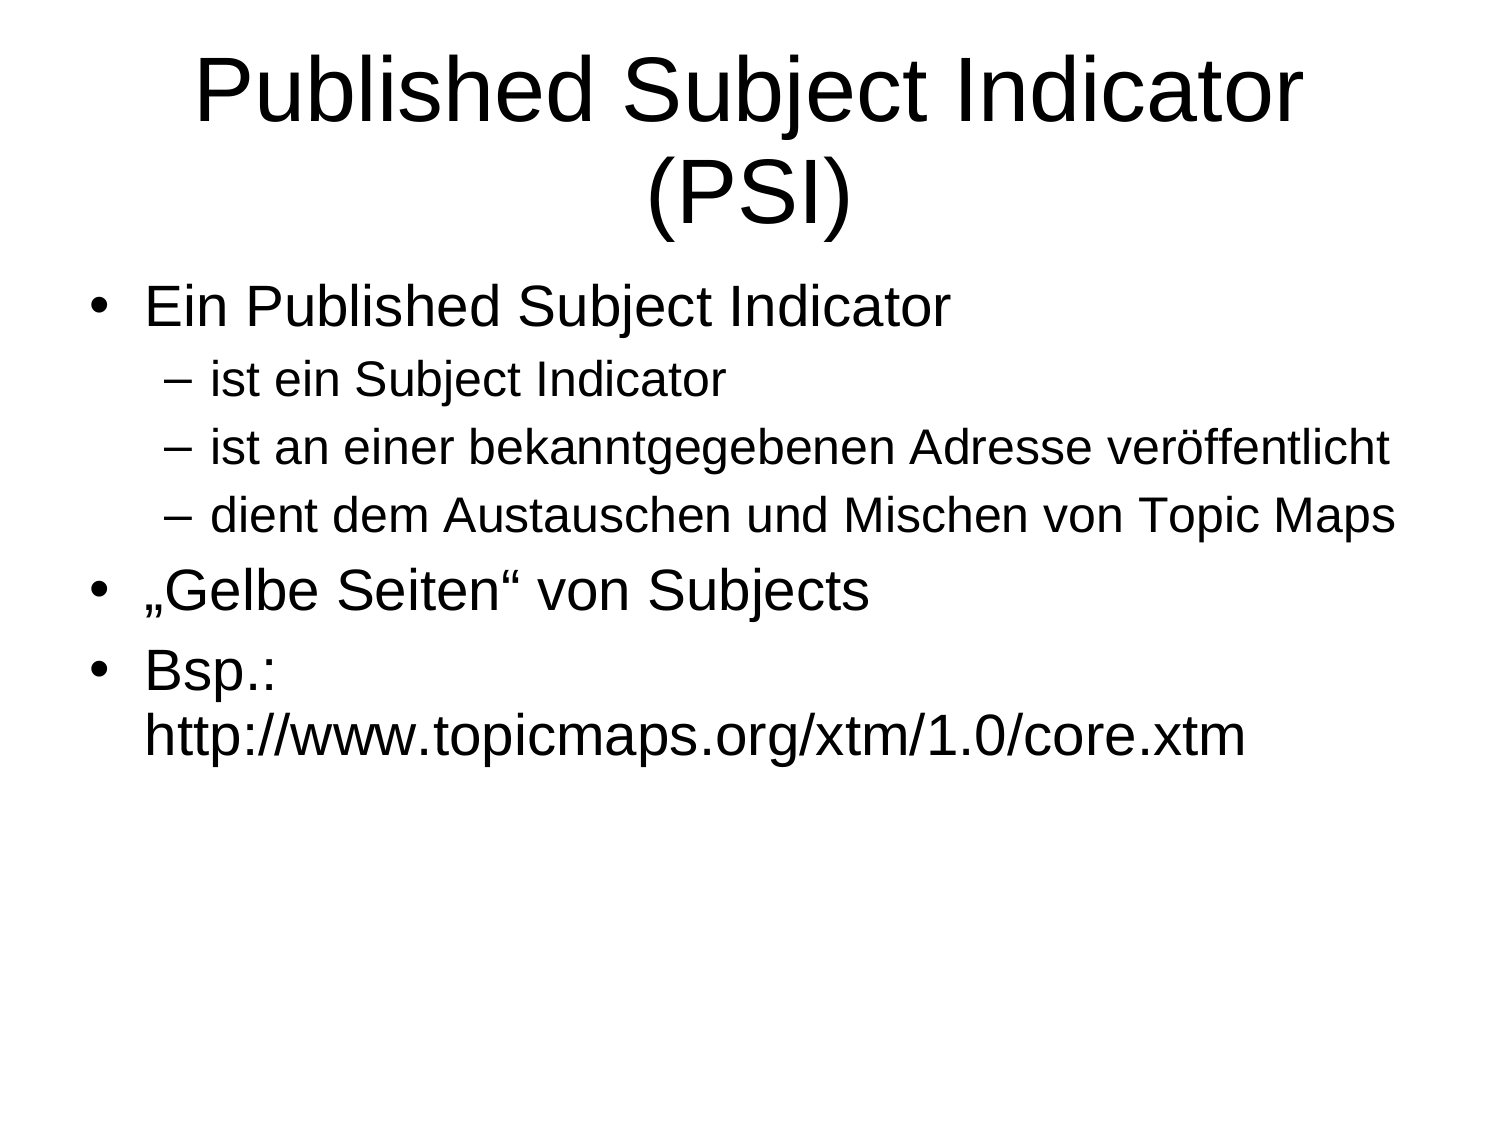

# Published Subject Indicator (PSI)
Ein Published Subject Indicator
ist ein Subject Indicator
ist an einer bekanntgegebenen Adresse veröffentlicht
dient dem Austauschen und Mischen von Topic Maps
„Gelbe Seiten“ von Subjects
Bsp.:
http://www.topicmaps.org/xtm/1.0/core.xtm